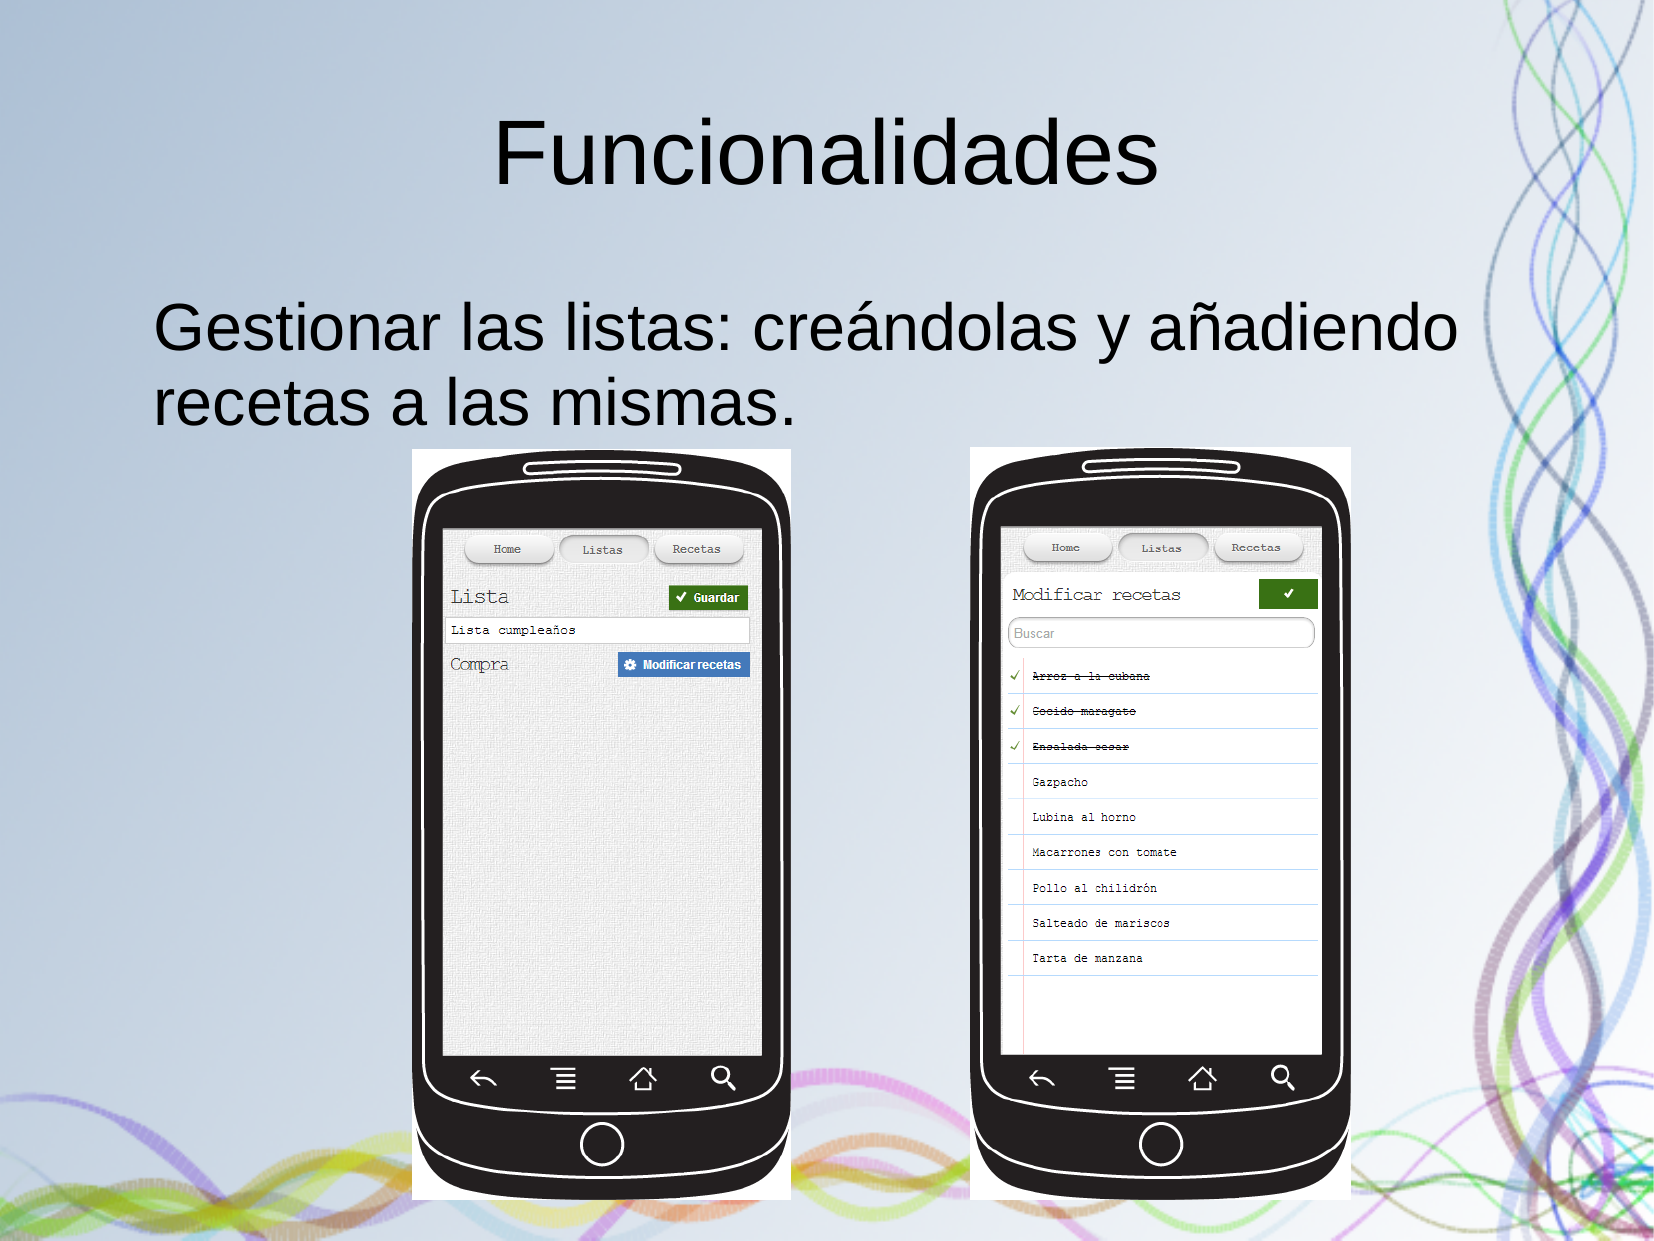

# Funcionalidades
Gestionar las listas: creándolas y añadiendo recetas a las mismas.